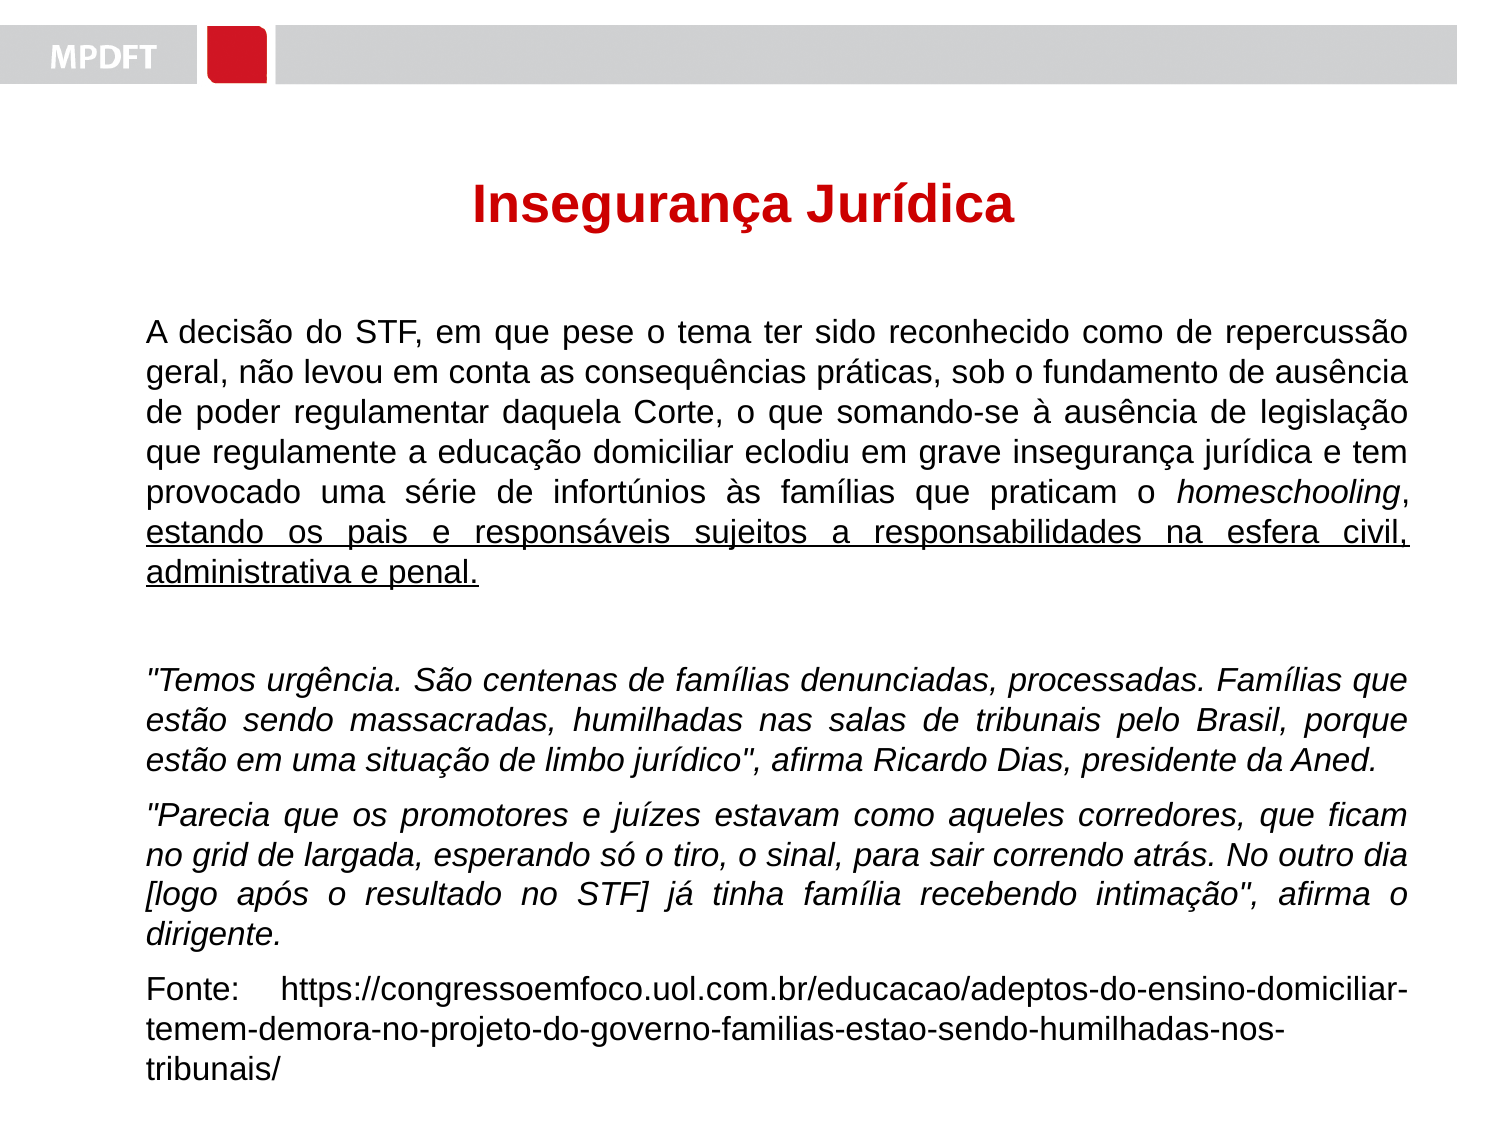

Insegurança Jurídica
A decisão do STF, em que pese o tema ter sido reconhecido como de repercussão geral, não levou em conta as consequências práticas, sob o fundamento de ausência de poder regulamentar daquela Corte, o que somando-se à ausência de legislação que regulamente a educação domiciliar eclodiu em grave insegurança jurídica e tem provocado uma série de infortúnios às famílias que praticam o homeschooling, estando os pais e responsáveis sujeitos a responsabilidades na esfera civil, administrativa e penal.
"Temos urgência. São centenas de famílias denunciadas, processadas. Famílias que estão sendo massacradas, humilhadas nas salas de tribunais pelo Brasil, porque estão em uma situação de limbo jurídico", afirma Ricardo Dias, presidente da Aned.
"Parecia que os promotores e juízes estavam como aqueles corredores, que ficam no grid de largada, esperando só o tiro, o sinal, para sair correndo atrás. No outro dia [logo após o resultado no STF] já tinha família recebendo intimação", afirma o dirigente.
Fonte: https://congressoemfoco.uol.com.br/educacao/adeptos-do-ensino-domiciliar-temem-demora-no-projeto-do-governo-familias-estao-sendo-humilhadas-nos-tribunais/